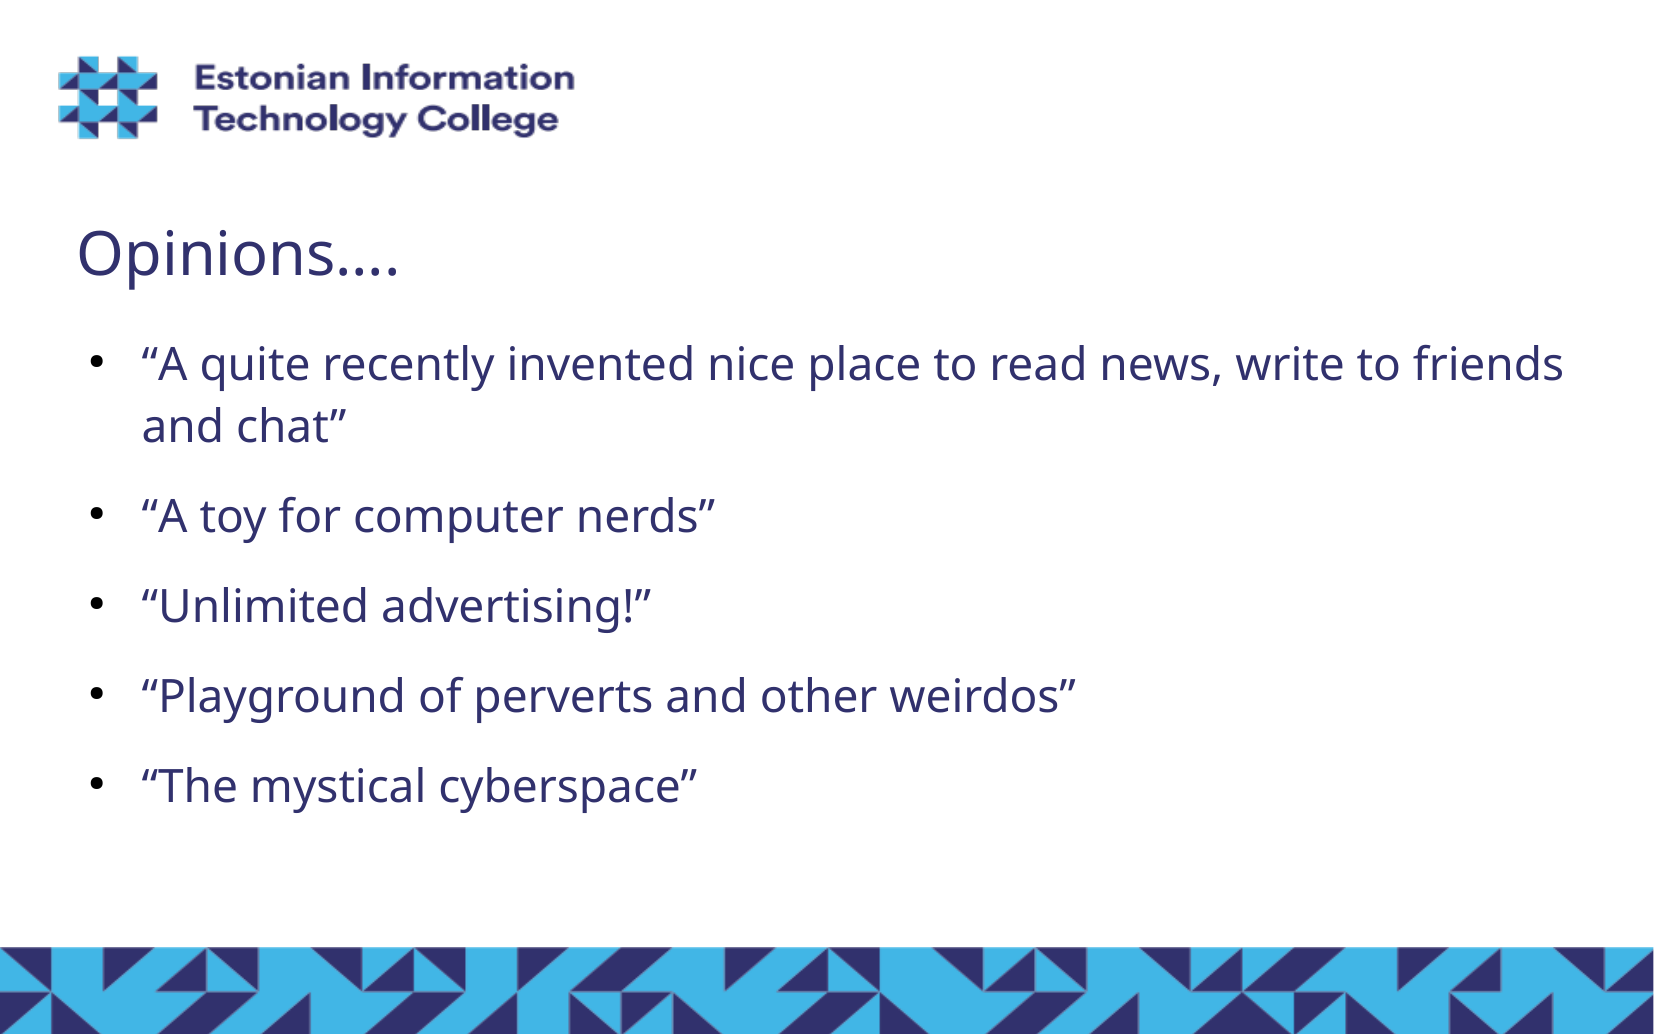

# Opinions….
“A quite recently invented nice place to read news, write to friends and chat”
“A toy for computer nerds”
“Unlimited advertising!”
“Playground of perverts and other weirdos”
“The mystical cyberspace”